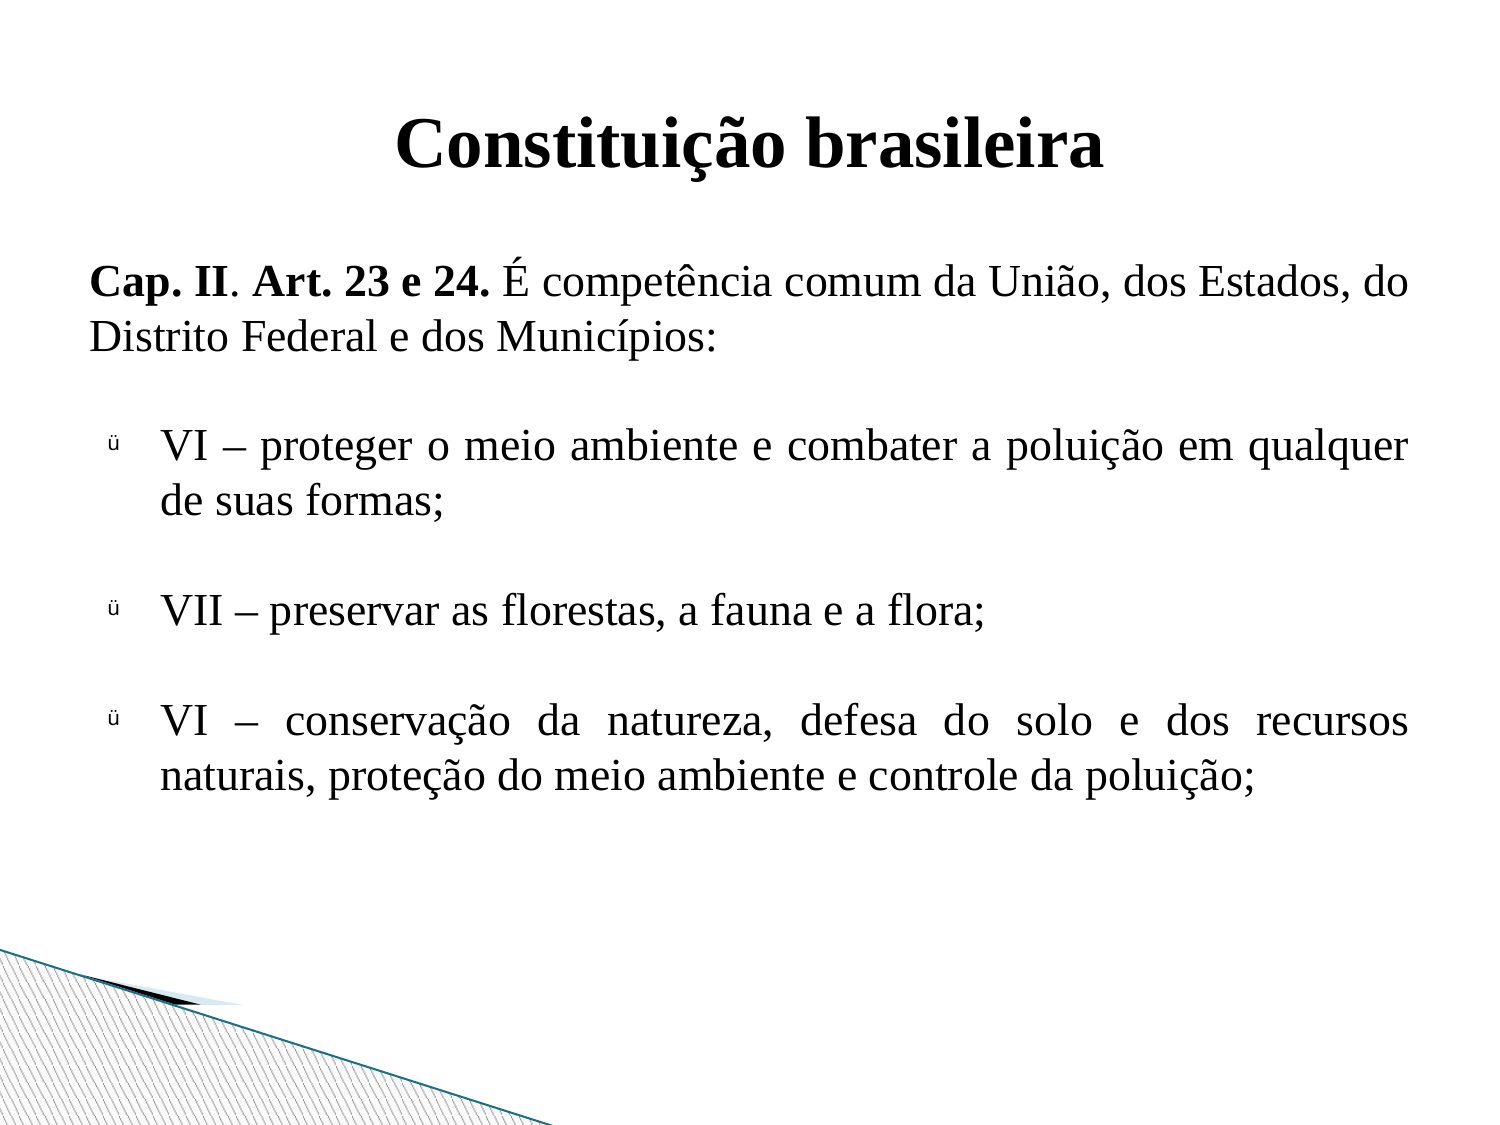

Constituição brasileira
# Cap. II. Art. 23 e 24. É competência comum da União, dos Estados, do Distrito Federal e dos Municípios:
VI – proteger o meio ambiente e combater a poluição em qualquer de suas formas;
VII – preservar as florestas, a fauna e a flora;
VI – conservação da natureza, defesa do solo e dos recursos naturais, proteção do meio ambiente e controle da poluição;